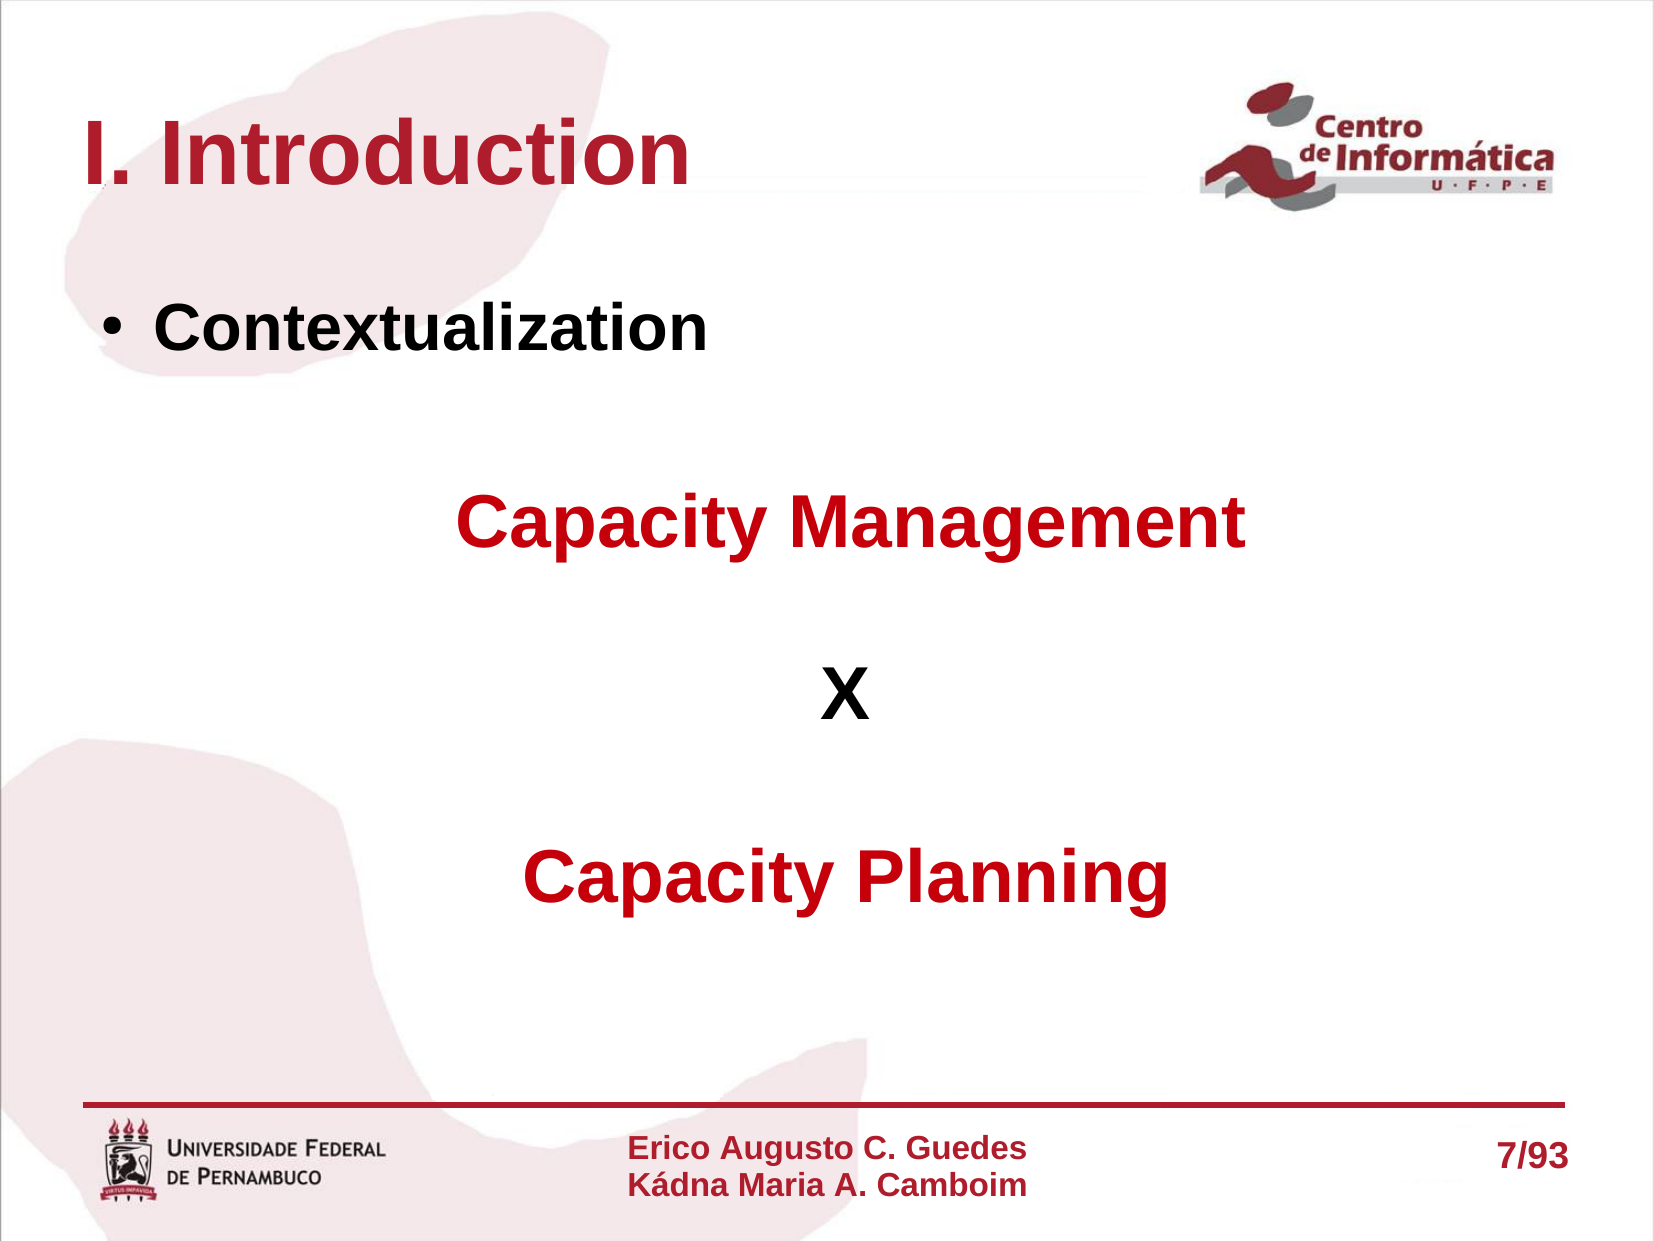

# I. Introduction
Contextualization
Capacity Management
X
Capacity Planning